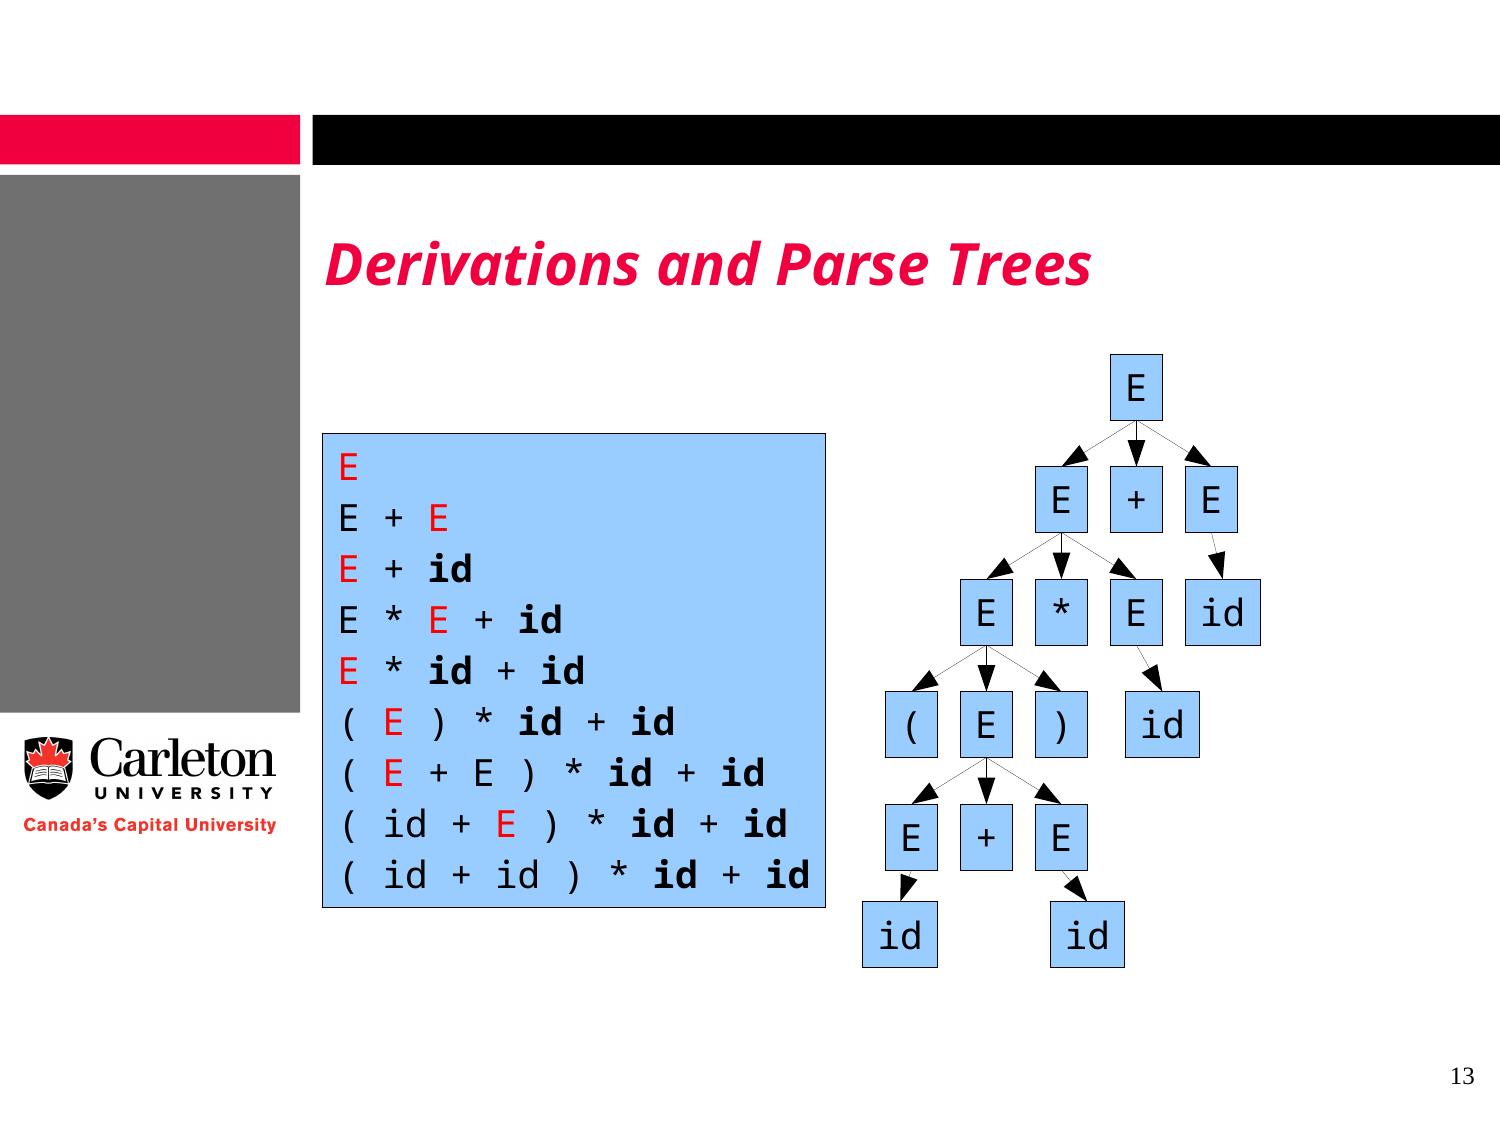

# Derivations and Parse Trees
E
E
E + E
E + id
E * E + id
E * id + id
( E ) * id + id
( E + E ) * id + id
( id + E ) * id + id
( id + id ) * id + id
E
+
E
E
*
E
id
(
E
)
id
E
+
E
id
id
13